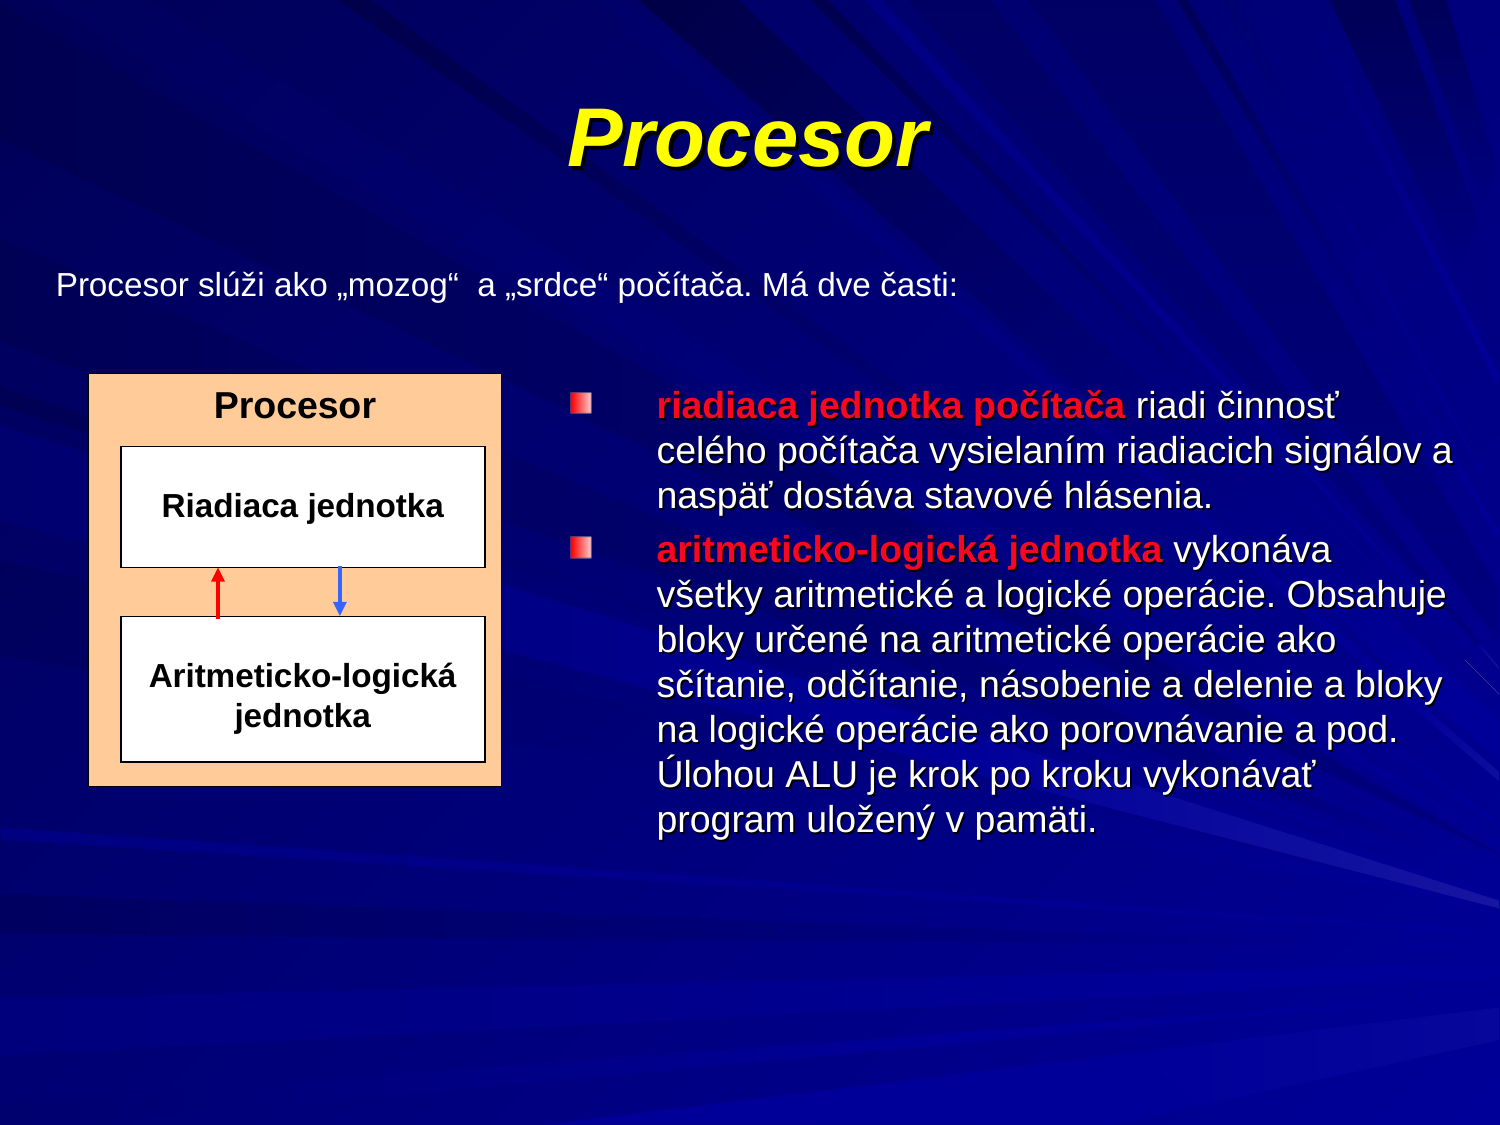

# Procesor
Procesor slúži ako „mozog“ a „srdce“ počítača. Má dve časti:
Procesor
Riadiaca jednotka
Aritmeticko-logická
jednotka
riadiaca jednotka počítača riadi činnosť celého počítača vysielaním riadiacich signálov a naspäť dostáva stavové hlásenia.
aritmeticko-logická jednotka vykonáva všetky aritmetické a logické operácie. Obsahuje bloky určené na aritmetické operácie ako sčítanie, odčítanie, násobenie a delenie a bloky na logické operácie ako porovnávanie a pod. Úlohou ALU je krok po kroku vykonávať program uložený v pamäti.